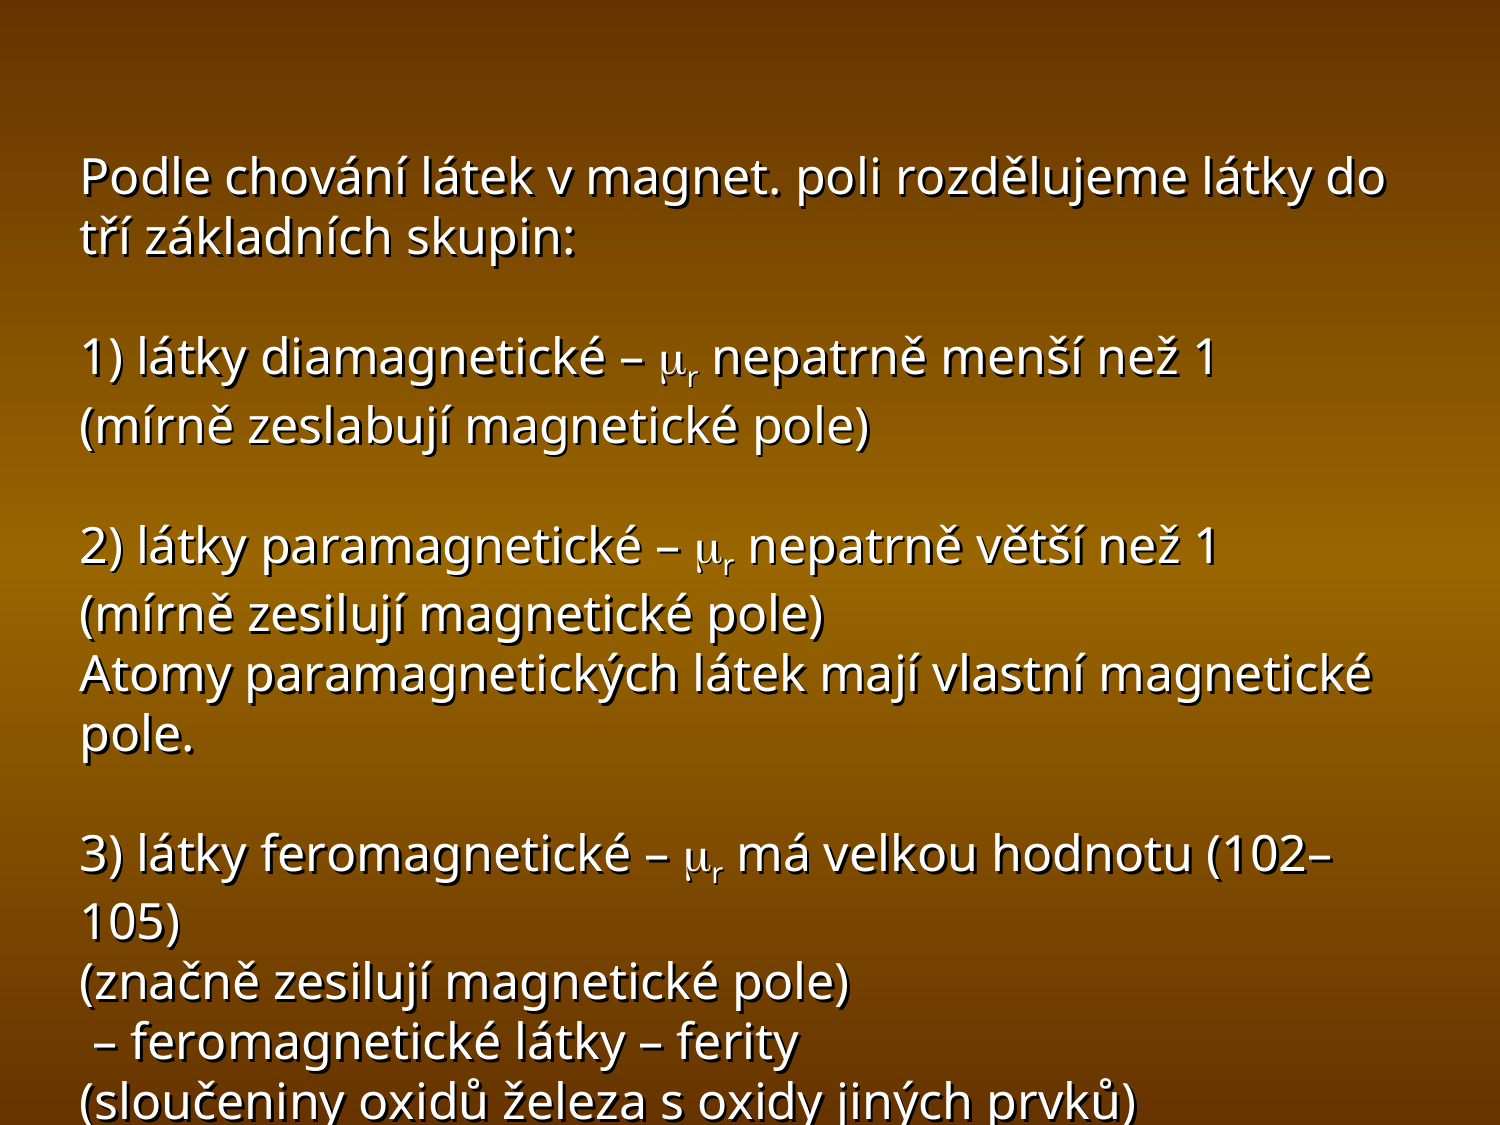

Podle chování látek v magnet. poli rozdělujeme látky do tří základních skupin:
1) látky diamagnetické – r nepatrně menší než 1
(mírně zeslabují magnetické pole)
2) látky paramagnetické – r nepatrně větší než 1
(mírně zesilují magnetické pole)
Atomy paramagnetických látek mají vlastní magnetické pole.
3) látky feromagnetické – r má velkou hodnotu (102–105)
(značně zesilují magnetické pole)
 – feromagnetické látky – ferity
(sloučeniny oxidů železa s oxidy jiných prvků)